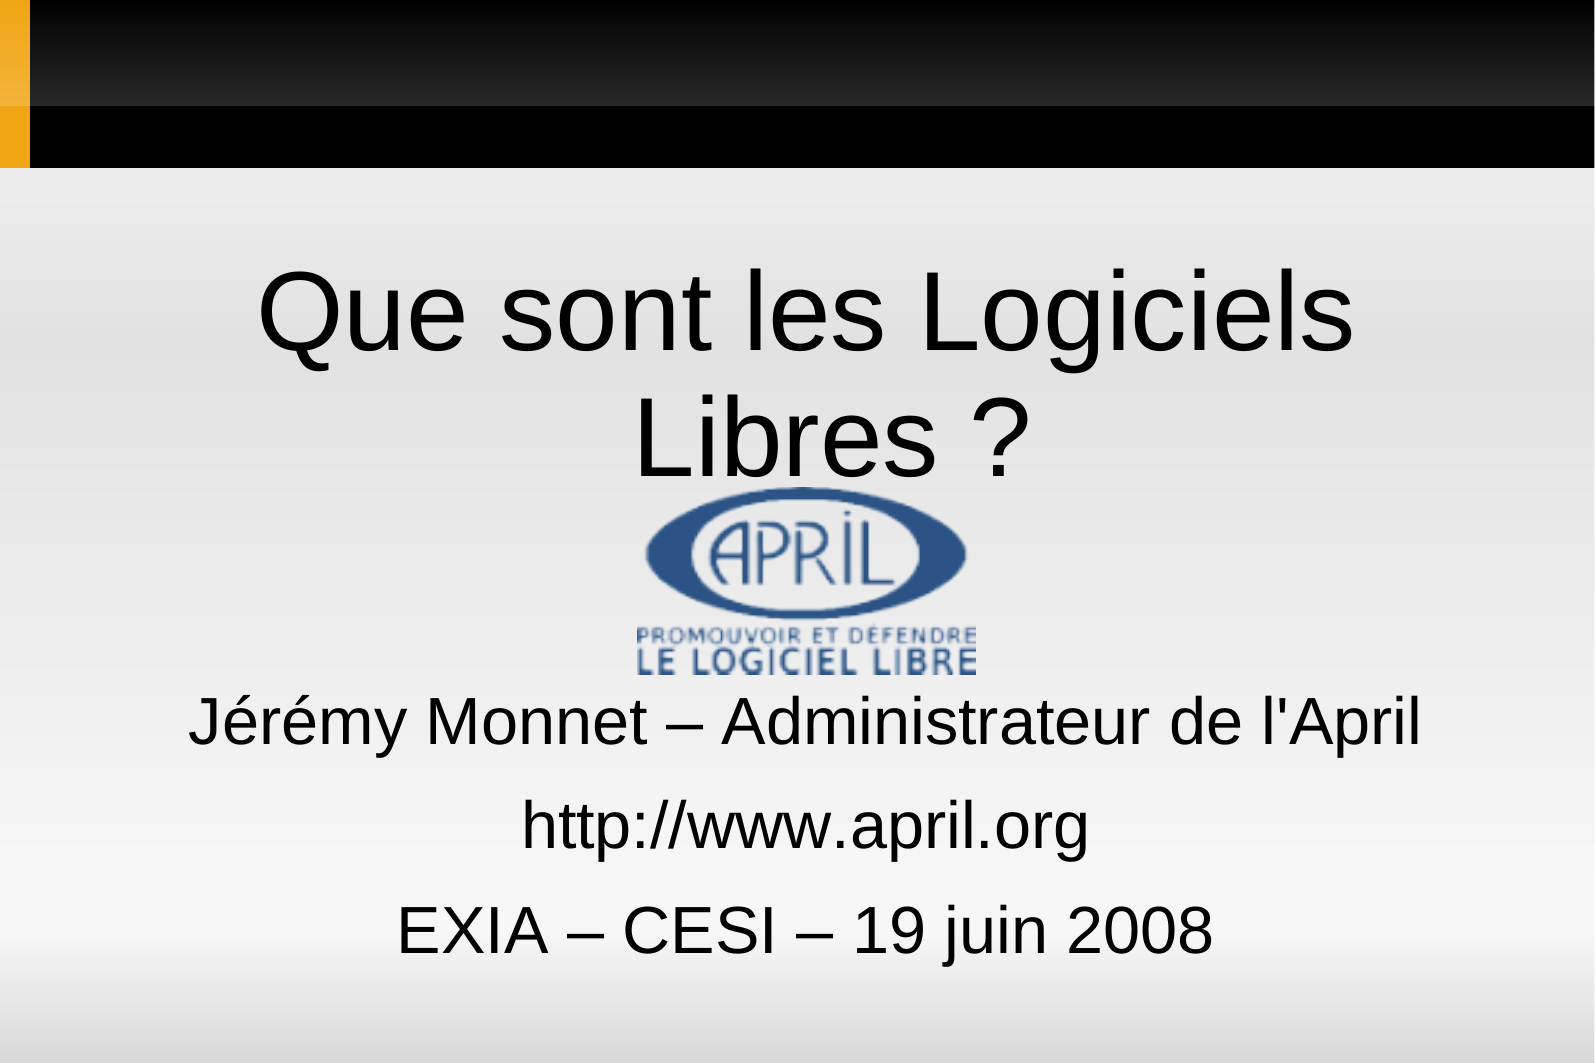

# Que sont les Logiciels Libres ?
Jérémy Monnet – Administrateur de l'April
http://www.april.org
EXIA – CESI – 19 juin 2008